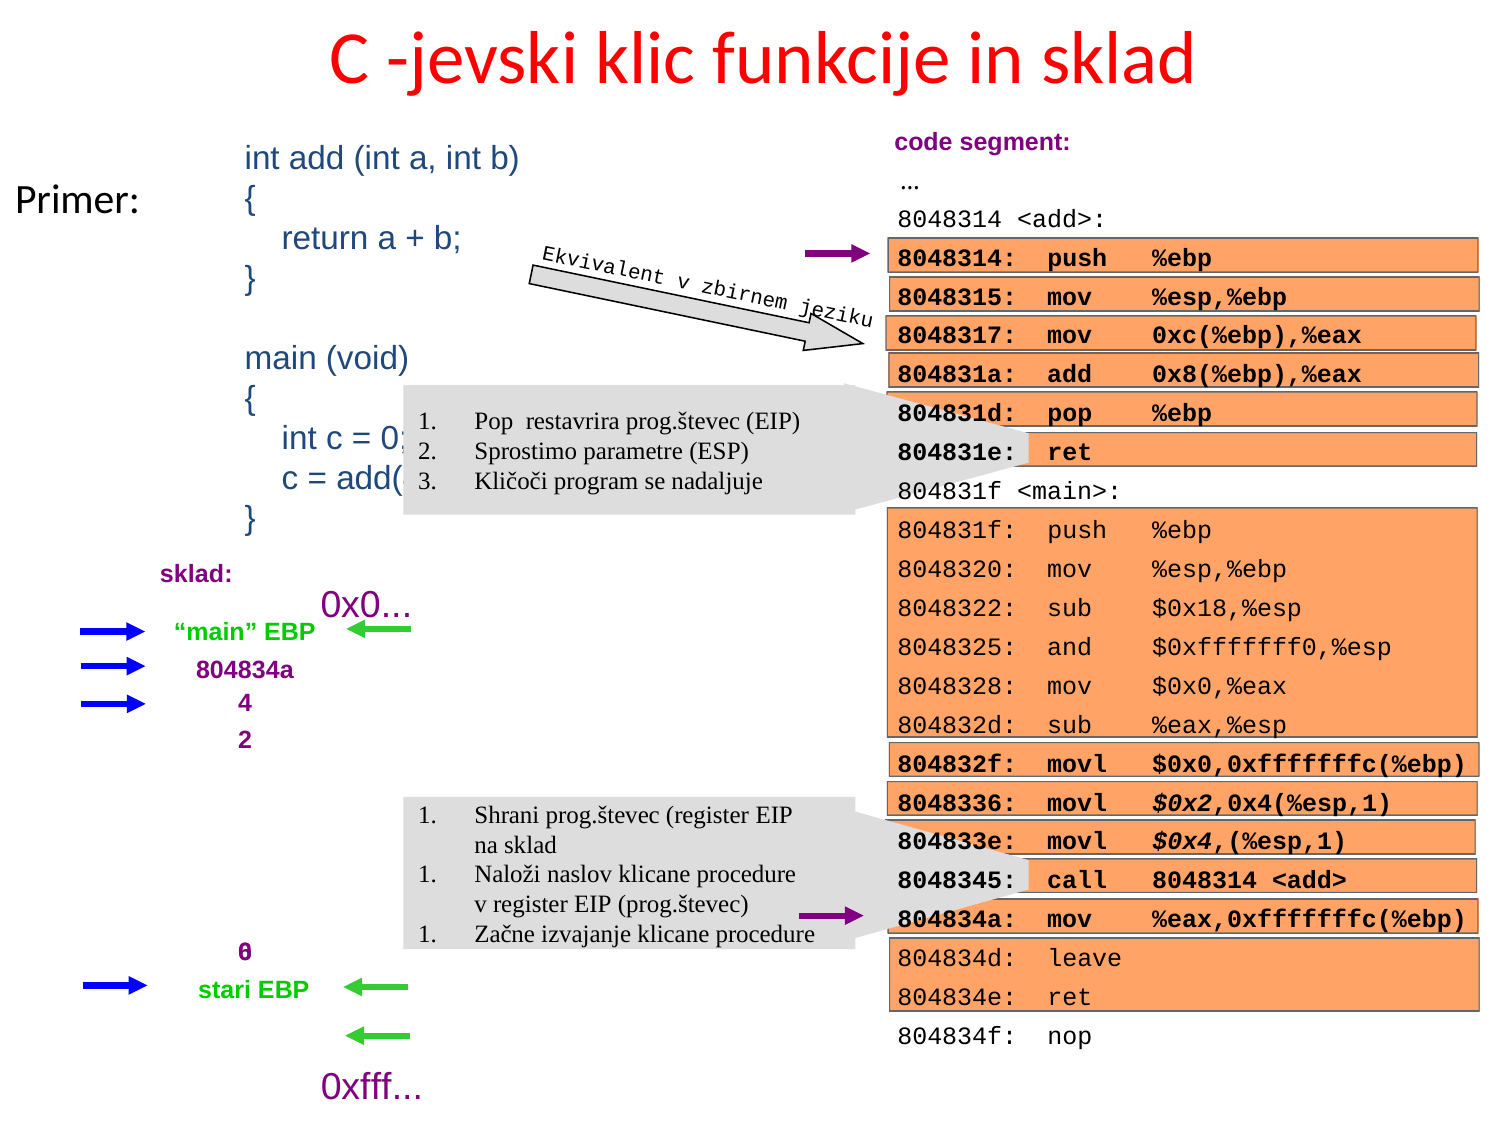

# C -jevski klic funkcije in sklad
code segment:
int add (int a, int b)
{
 return a + b;
}
main (void)
{
 int c = 0;
 c = add(4 , 2);
}
| … |
| --- |
| |
| |
| |
| |
| |
| |
| |
| |
| |
| |
| |
| |
| |
| |
| |
| |
| |
| |
| |
| |
| |
| |
| ... |
Primer:
8048314 <add>:
8048314: 	push %ebp
8048315: mov %esp,%ebp
8048317: mov 0xc(%ebp),%eax
804831a: add 0x8(%ebp),%eax
804831d: 	pop %ebp
804831e: 	ret
804831f <main>:
804831f: 	push %ebp
8048320: mov %esp,%ebp
8048322: sub $0x18,%esp
8048325: and $0xfffffff0,%esp
8048328: mov $0x0,%eax
804832d: sub %eax,%esp
804832f: movl $0x0,0xfffffffc(%ebp)
8048336: movl $0x2,0x4(%esp,1)
804833e: movl $0x4,(%esp,1)
8048345: call 8048314 <add>
804834a: mov %eax,0xfffffffc(%ebp)
804834d: 	leave
804834e: 	ret
804834f: 	nop
Ekvivalent v zbirnem jeziku
Pop restavrira prog.števec (EIP)
Sprostimo parametre (ESP)
Kličoči program se nadaljuje
sklad:
0x0...
“main” EBP
| |
| --- |
| |
| |
| |
| |
| |
| |
| |
| |
| |
| |
| ... |
| ... |
804834a
4
2
Shrani prog.števec (register EIP
 na sklad
Naloži naslov klicane procedure
 v register EIP (prog.števec)
Začne izvajanje klicane procedure
6
0
stari EBP
0xfff...